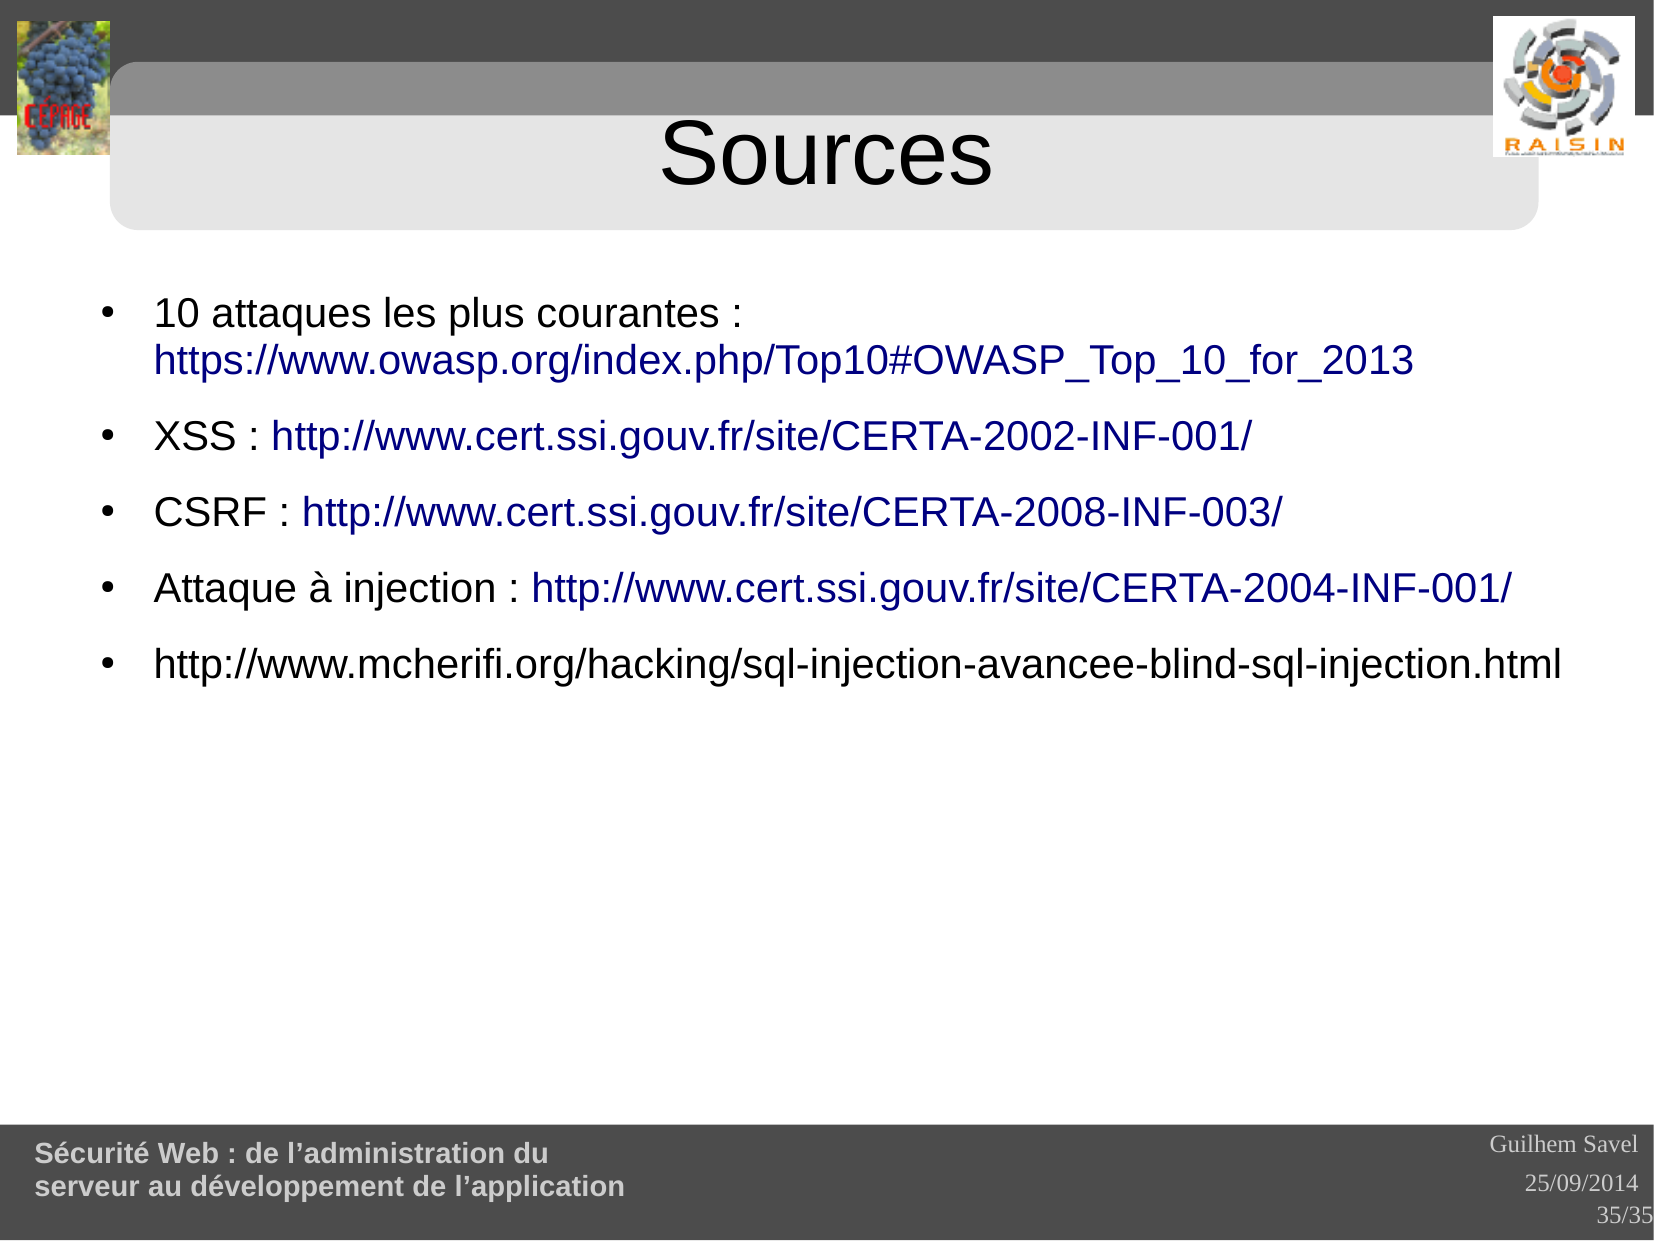

# Sources
10 attaques les plus courantes : https://www.owasp.org/index.php/Top10#OWASP_Top_10_for_2013
XSS : http://www.cert.ssi.gouv.fr/site/CERTA-2002-INF-001/
CSRF : http://www.cert.ssi.gouv.fr/site/CERTA-2008-INF-003/
Attaque à injection : http://www.cert.ssi.gouv.fr/site/CERTA-2004-INF-001/
http://www.mcherifi.org/hacking/sql-injection-avancee-blind-sql-injection.html